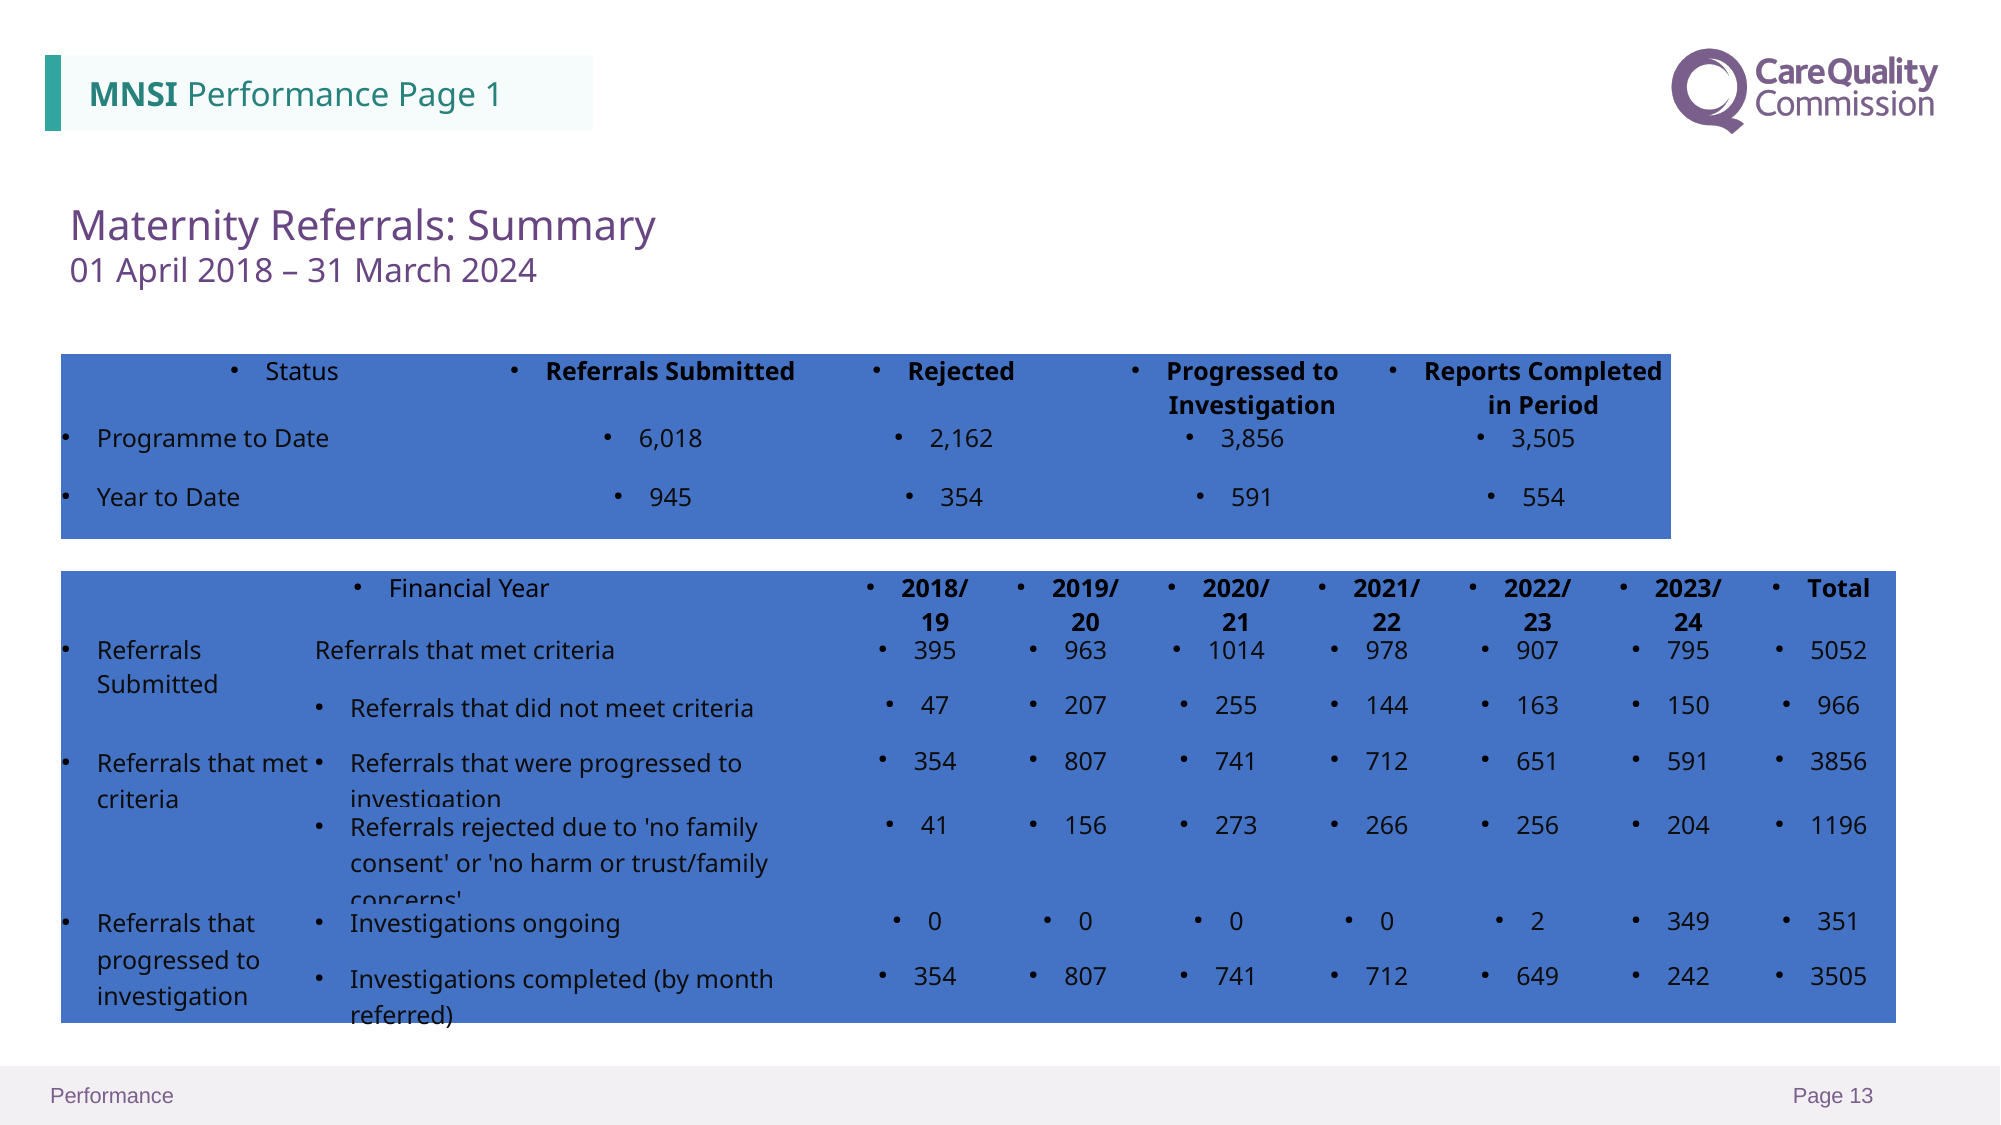

# MNSI Performance Page 1
Maternity Referrals: Summary
01 April 2018 – 31 March 2024
| Status | Referrals Submitted | Rejected | Progressed to Investigation | Reports Completed in Period |
| --- | --- | --- | --- | --- |
| Programme to Date | 6,018 | 2,162 | 3,856 | 3,505 |
| Year to Date | 945 | 354 | 591 | 554 |
| Financial Year | | 2018/ 19 | 2019/ 20 | 2020/ 21 | 2021/ 22 | 2022/ 23 | 2023/ 24 | Total |
| --- | --- | --- | --- | --- | --- | --- | --- | --- |
| Referrals Submitted | Referrals that met criteria | 395 | 963 | 1014 | 978 | 907 | 795 | 5052 |
| | Referrals that did not meet criteria | 47 | 207 | 255 | 144 | 163 | 150 | 966 |
| Referrals that met criteria | Referrals that were progressed to investigation | 354 | 807 | 741 | 712 | 651 | 591 | 3856 |
| | Referrals rejected due to 'no family consent' or 'no harm or trust/family concerns' | 41 | 156 | 273 | 266 | 256 | 204 | 1196 |
| Referrals that progressed to investigation | Investigations ongoing | 0 | 0 | 0 | 0 | 2 | 349 | 351 |
| | Investigations completed (by month referred) | 354 | 807 | 741 | 712 | 649 | 242 | 3505 |
Performance
Page 13